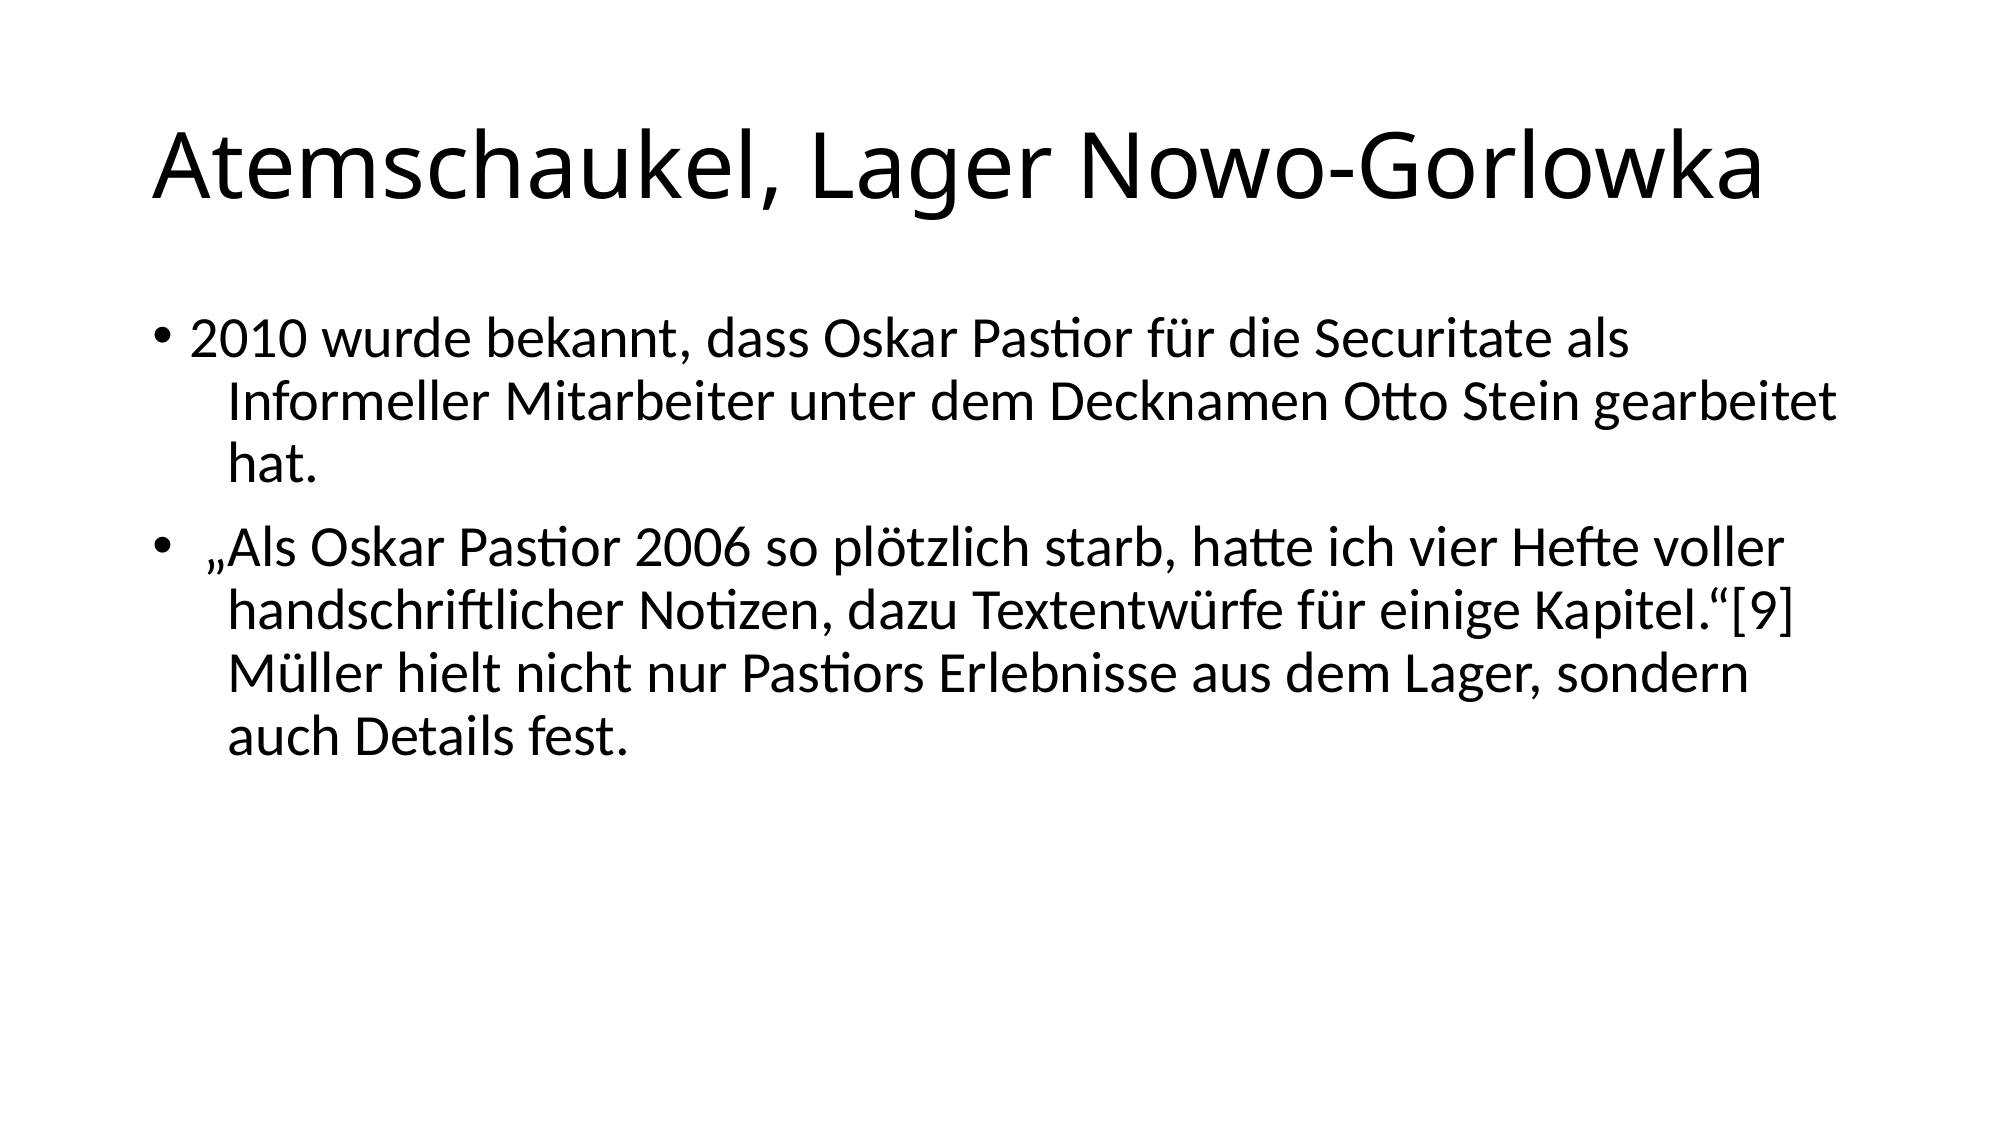

# Atemschaukel, Lager Nowo-Gorlowka
2010 wurde bekannt, dass Oskar Pastior für die Securitate als Informeller Mitarbeiter unter dem Decknamen Otto Stein gearbeitet hat.
 „Als Oskar Pastior 2006 so plötzlich starb, hatte ich vier Hefte voller handschriftlicher Notizen, dazu Textentwürfe für einige Kapitel.“[9] Müller hielt nicht nur Pastiors Erlebnisse aus dem Lager, sondern auch Details fest.